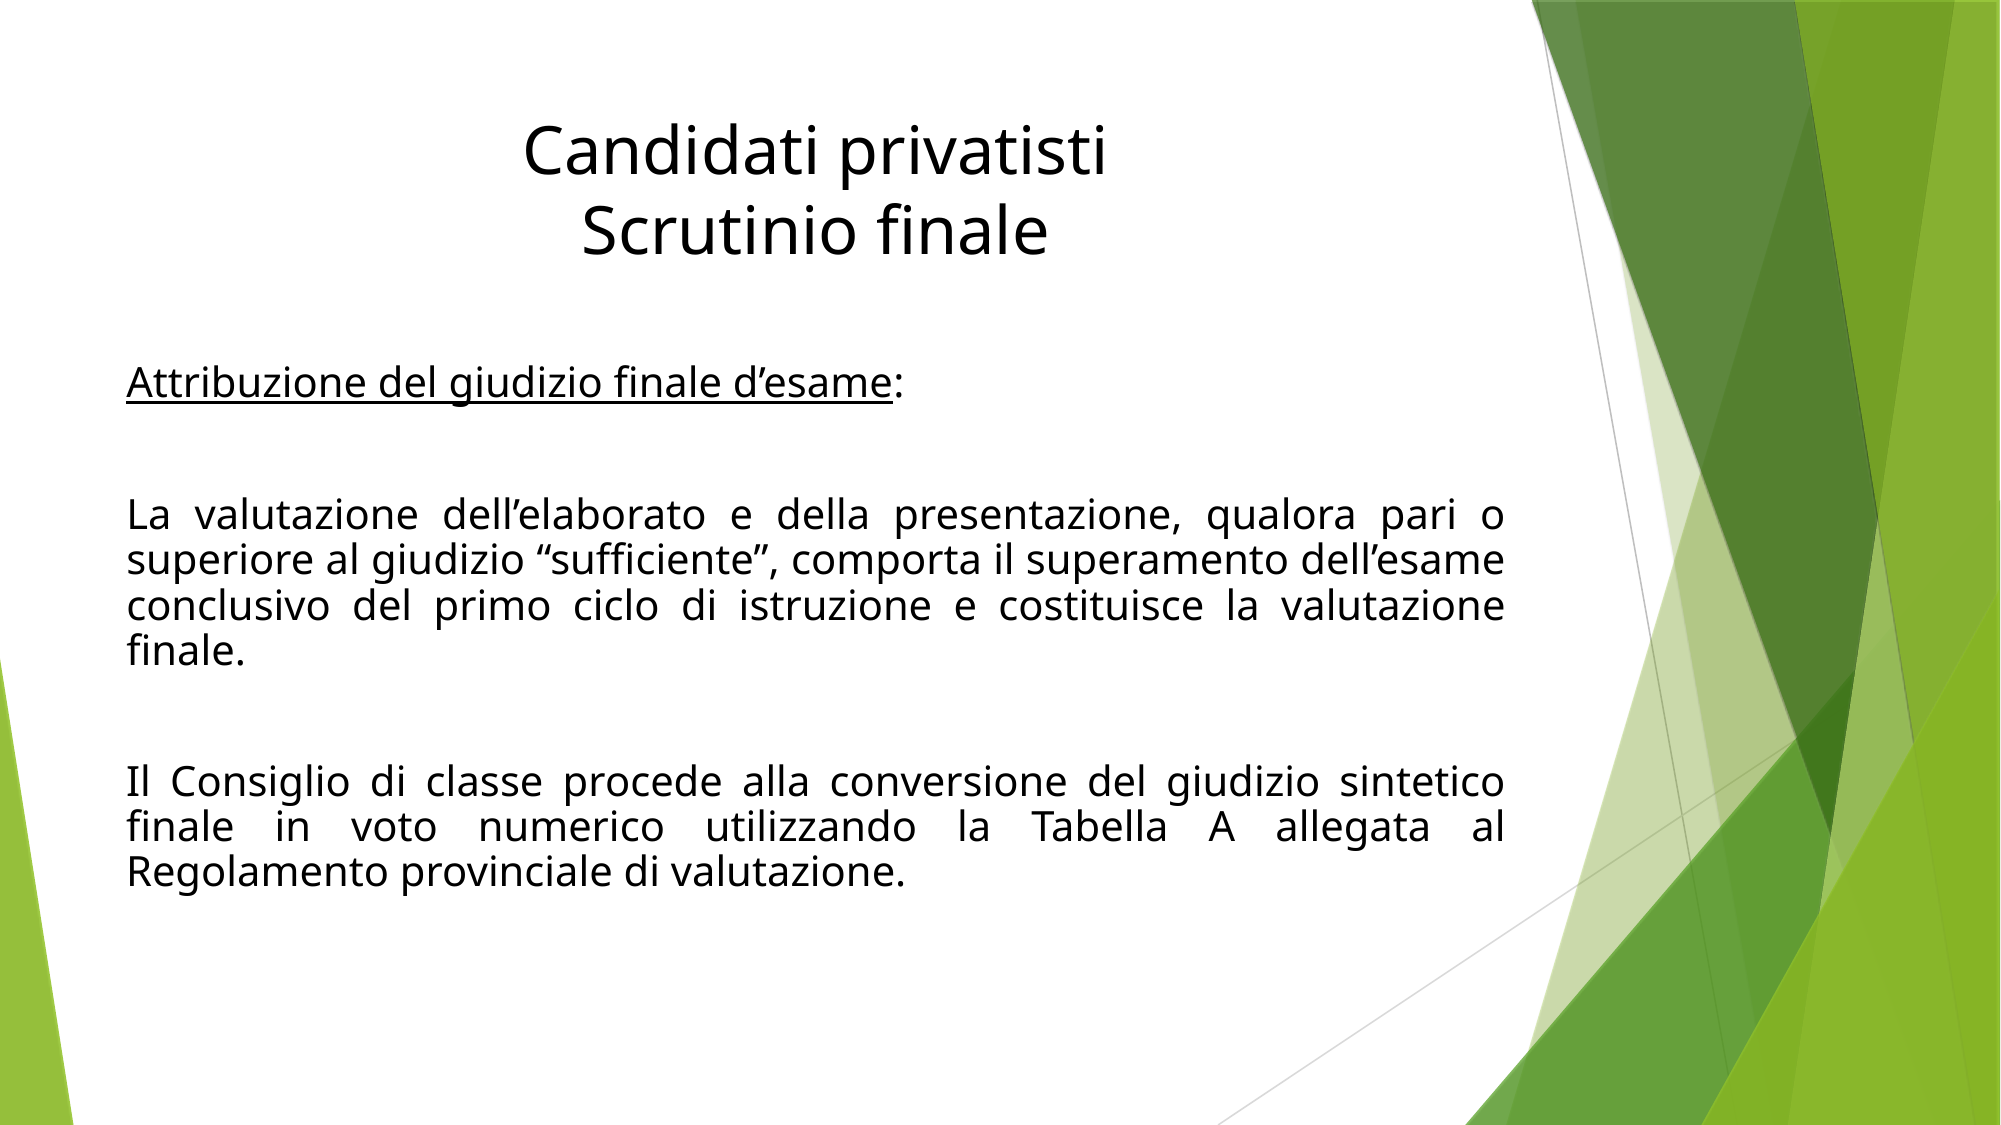

# Candidati privatisti Scrutinio finale
Attribuzione del giudizio finale d’esame:
La valutazione dell’elaborato e della presentazione, qualora pari o superiore al giudizio “sufficiente”, comporta il superamento dell’esame conclusivo del primo ciclo di istruzione e costituisce la valutazione finale.
Il Consiglio di classe procede alla conversione del giudizio sintetico finale in voto numerico utilizzando la Tabella A allegata al Regolamento provinciale di valutazione.